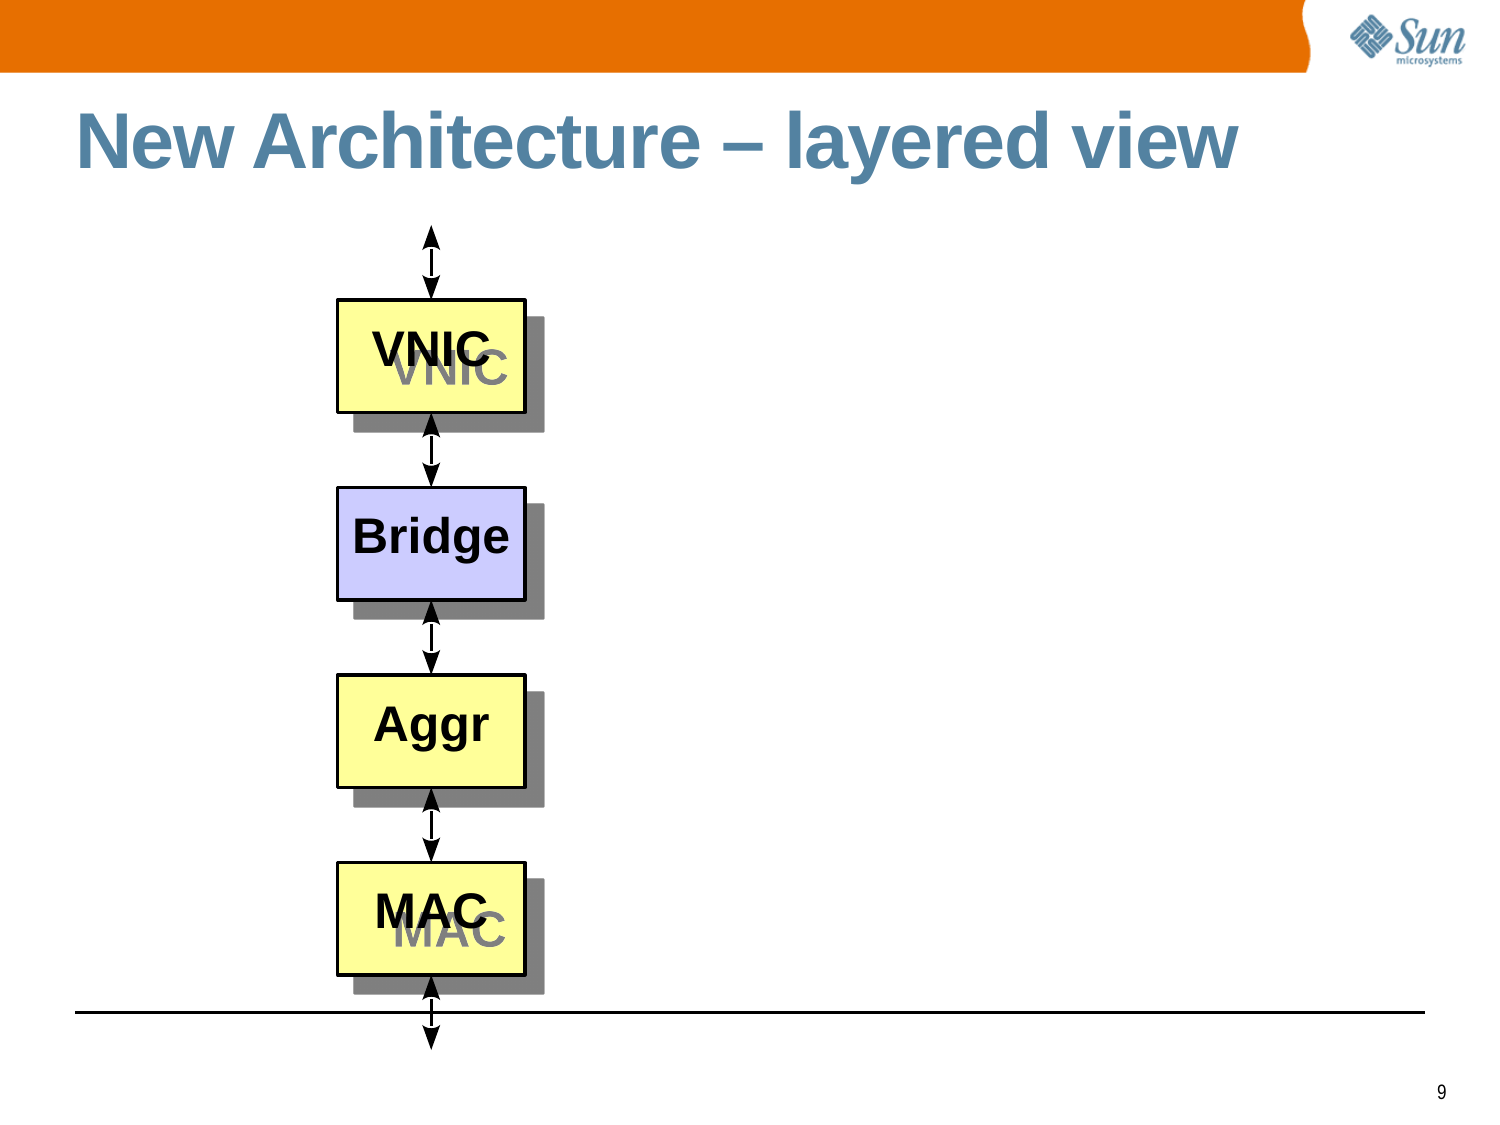

# New Architecture – layered view
VNIC
Bridge
Aggr
MAC